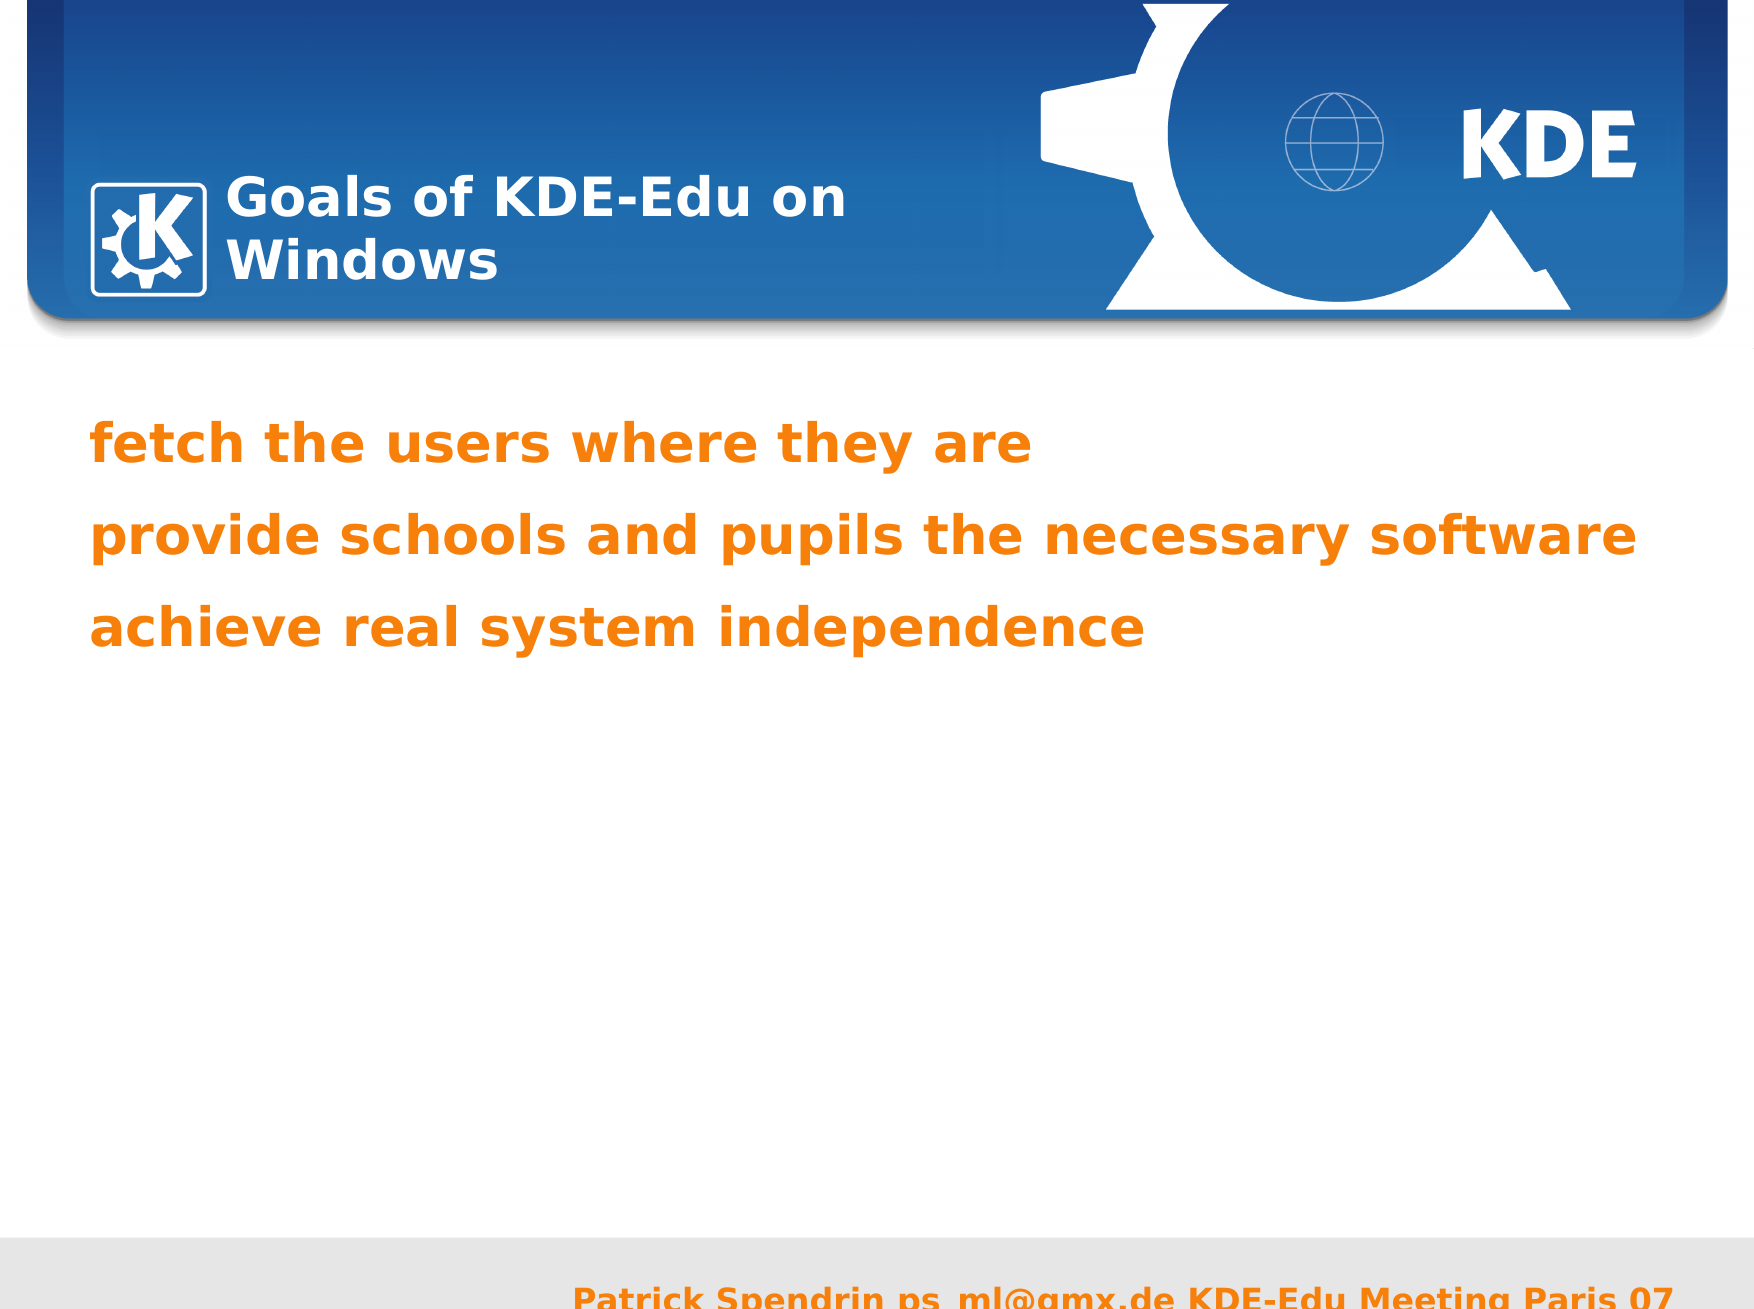

# Goals of KDE-Edu on Windows
fetch the users where they are
provide schools and pupils the necessary software
achieve real system independence